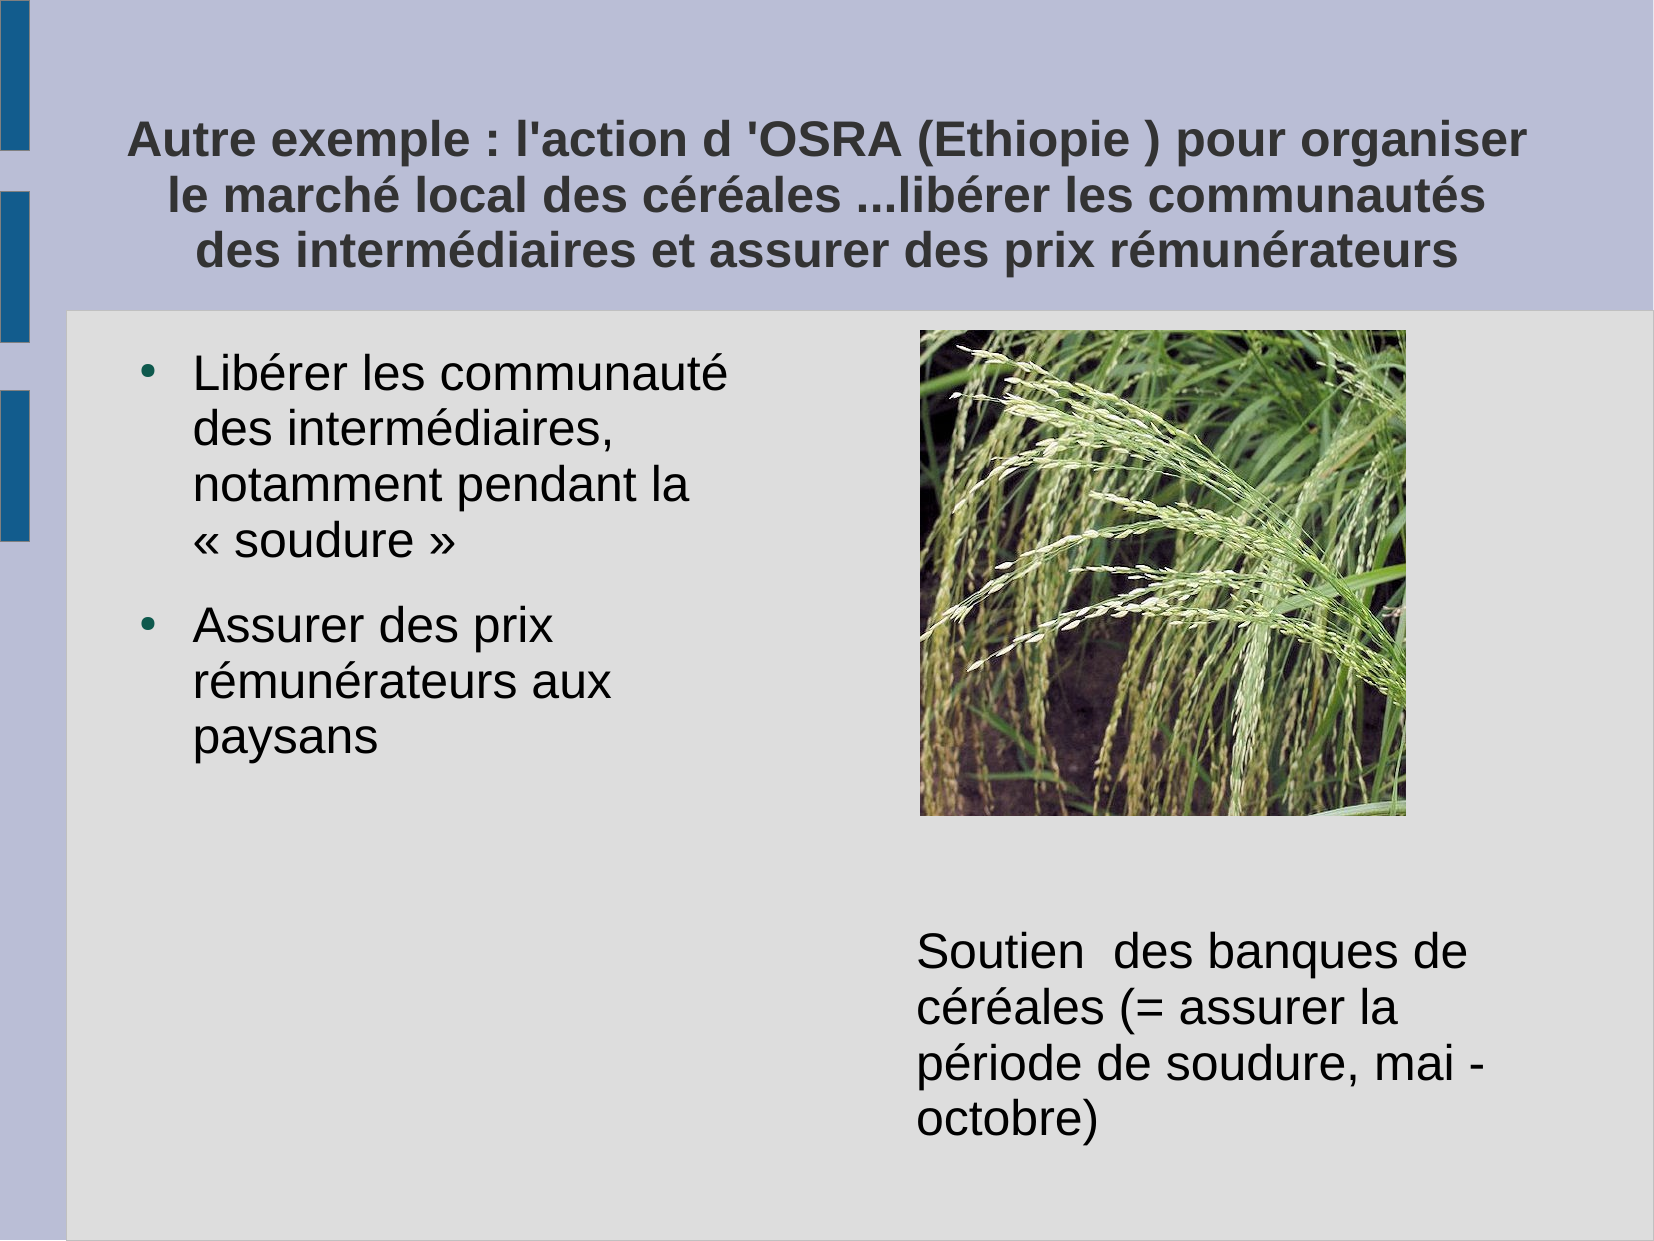

# Autre exemple : l'action d 'OSRA (Ethiopie ) pour organiser le marché local des céréales ...libérer les communautés des intermédiaires et assurer des prix rémunérateurs
Libérer les communauté des intermédiaires, notamment pendant la « soudure »
Assurer des prix rémunérateurs aux paysans
Soutien des banques de céréales (= assurer la période de soudure, mai -octobre)